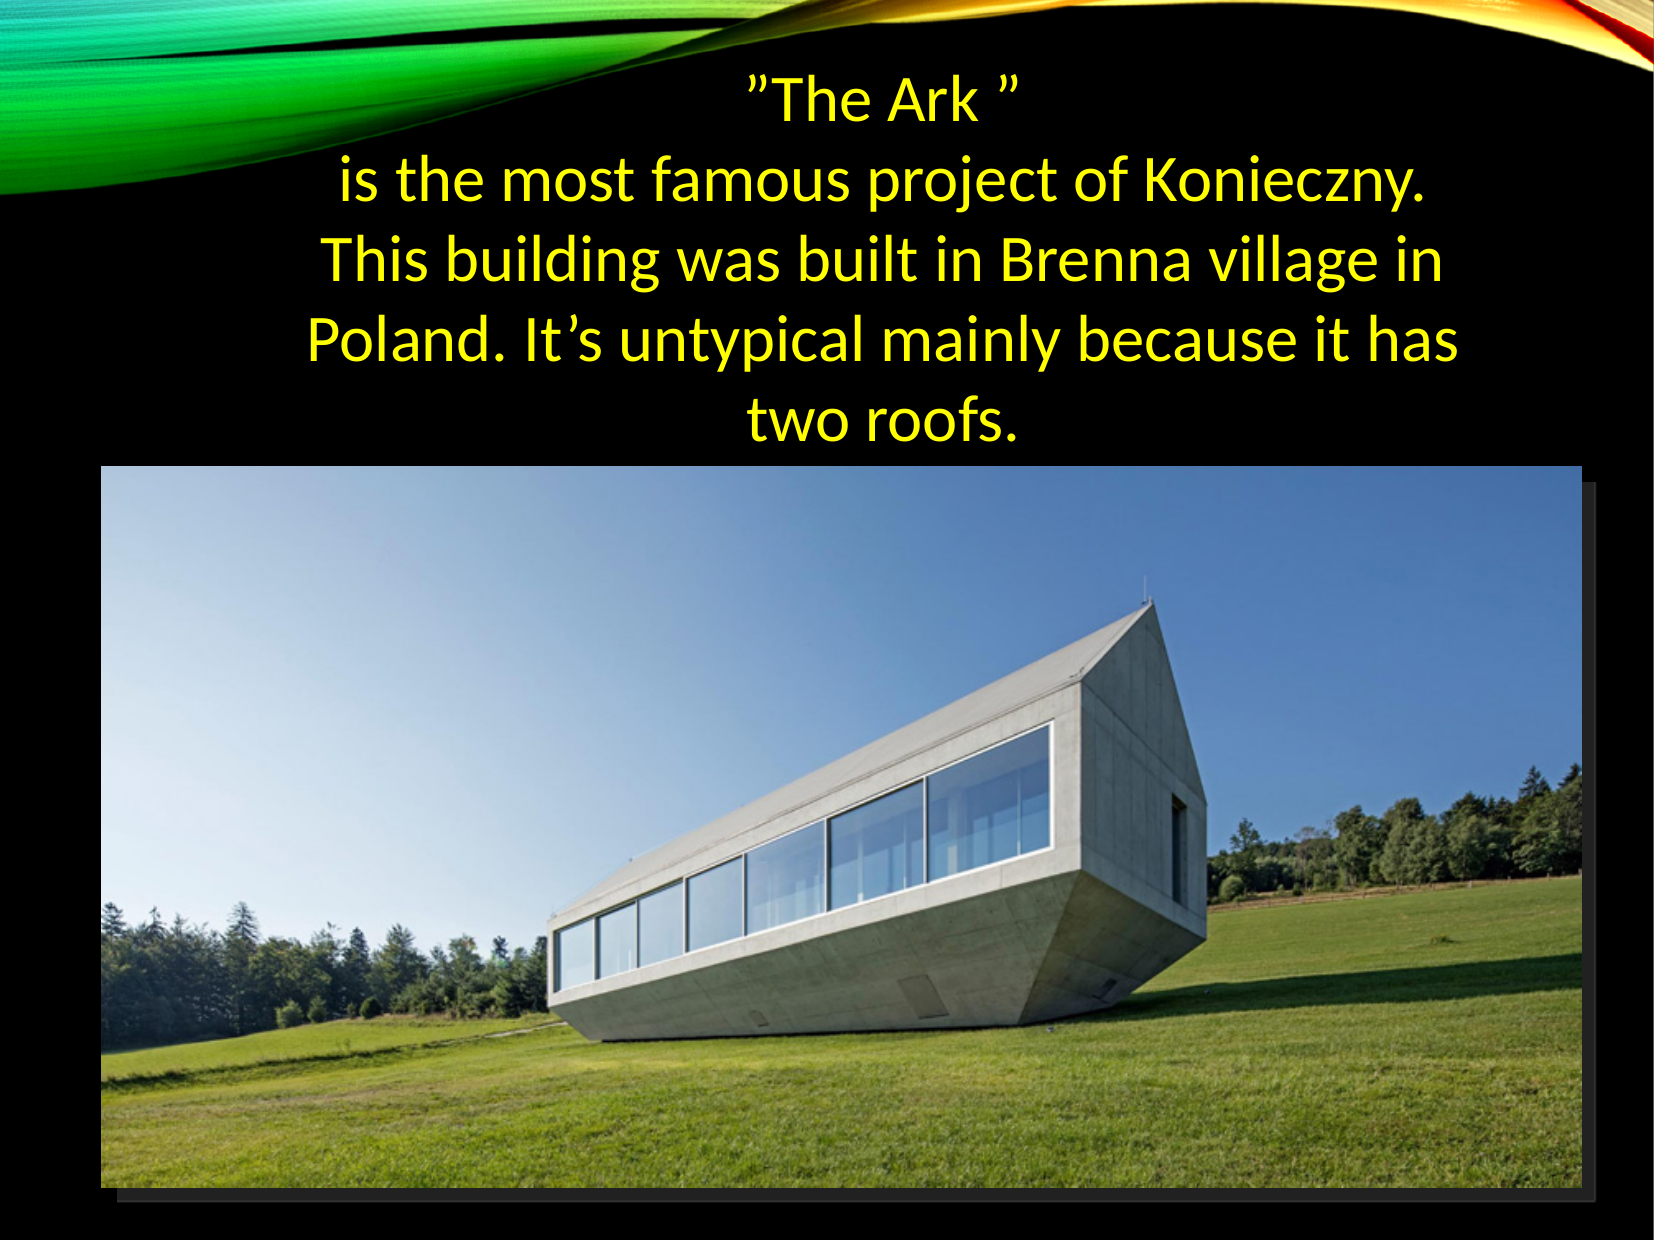

”The Ark ”
 is the most famous project of Konieczny.
This building was built in Brenna village in Poland. It’s untypical mainly because it has two roofs.